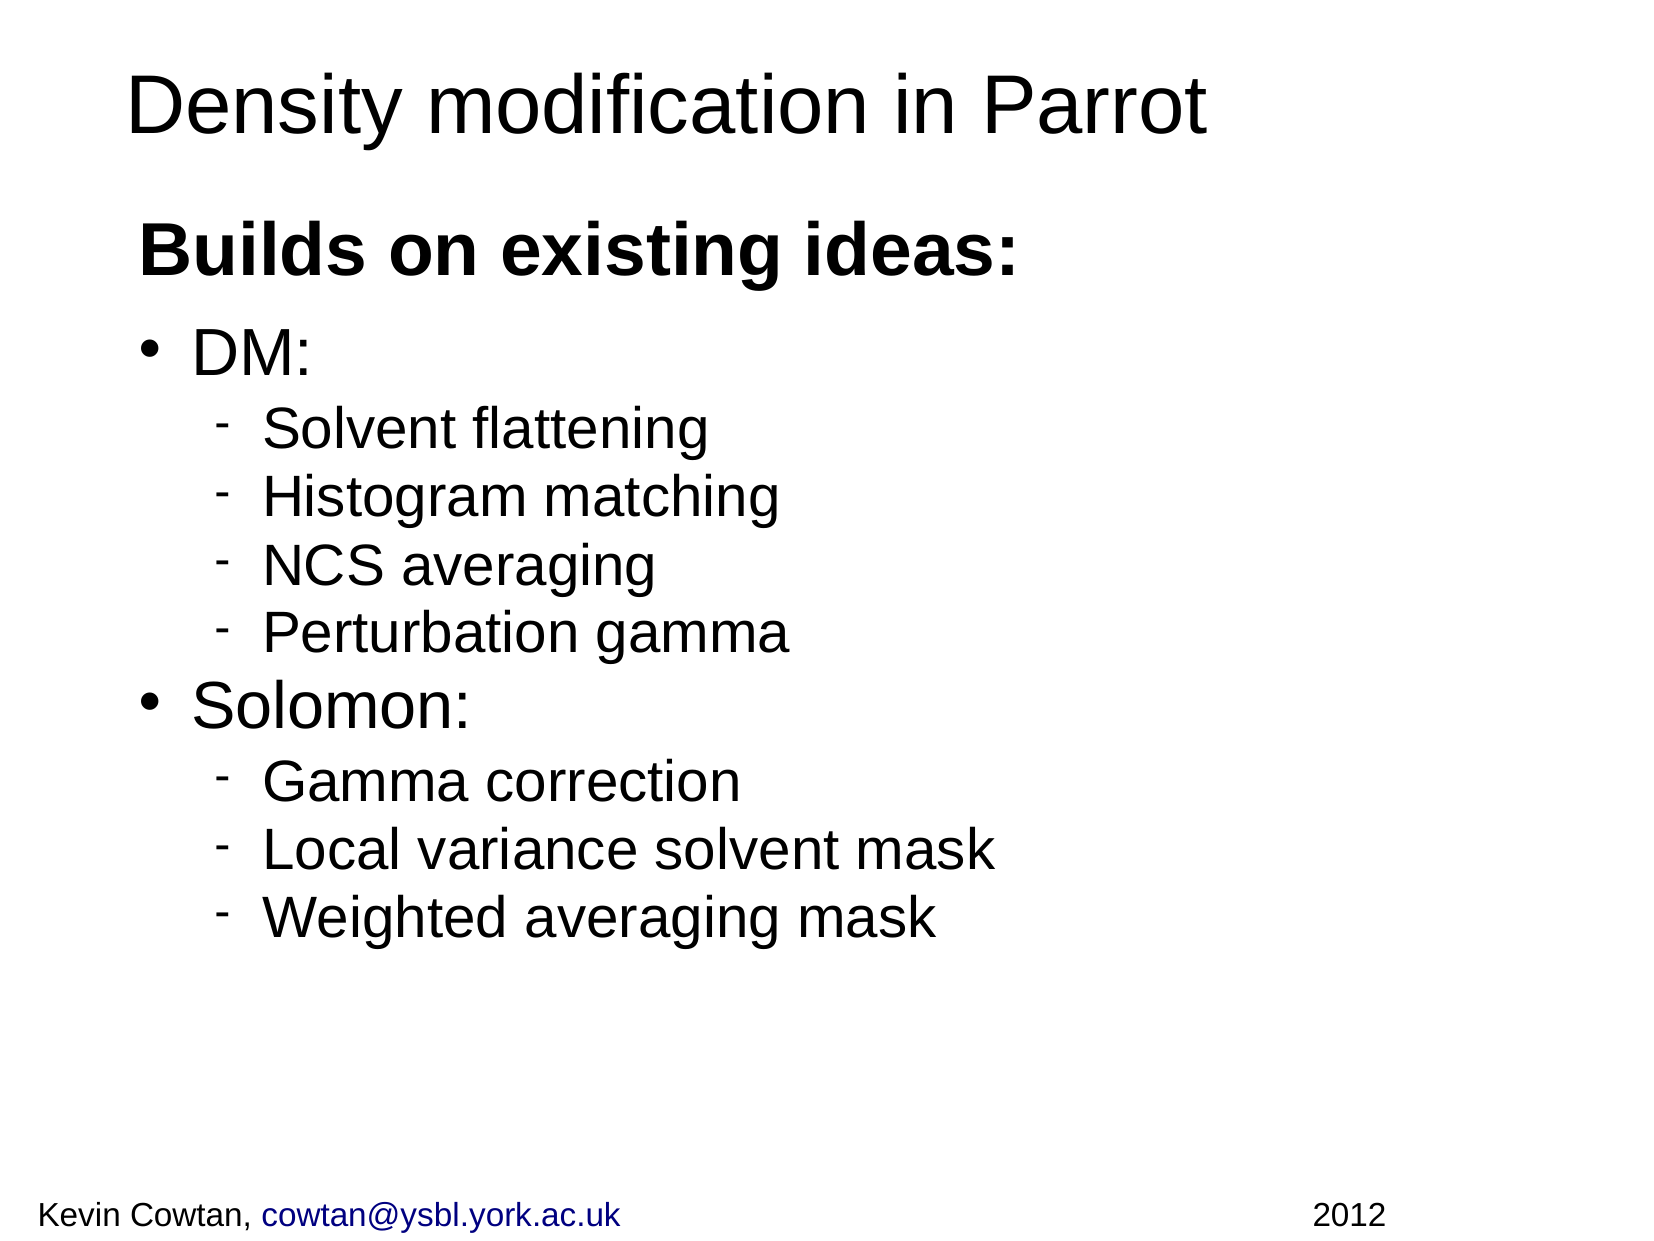

# Density modification in Parrot
Builds on existing ideas:
DM:
Solvent flattening
Histogram matching
NCS averaging
Perturbation gamma
Solomon:
Gamma correction
Local variance solvent mask
Weighted averaging mask